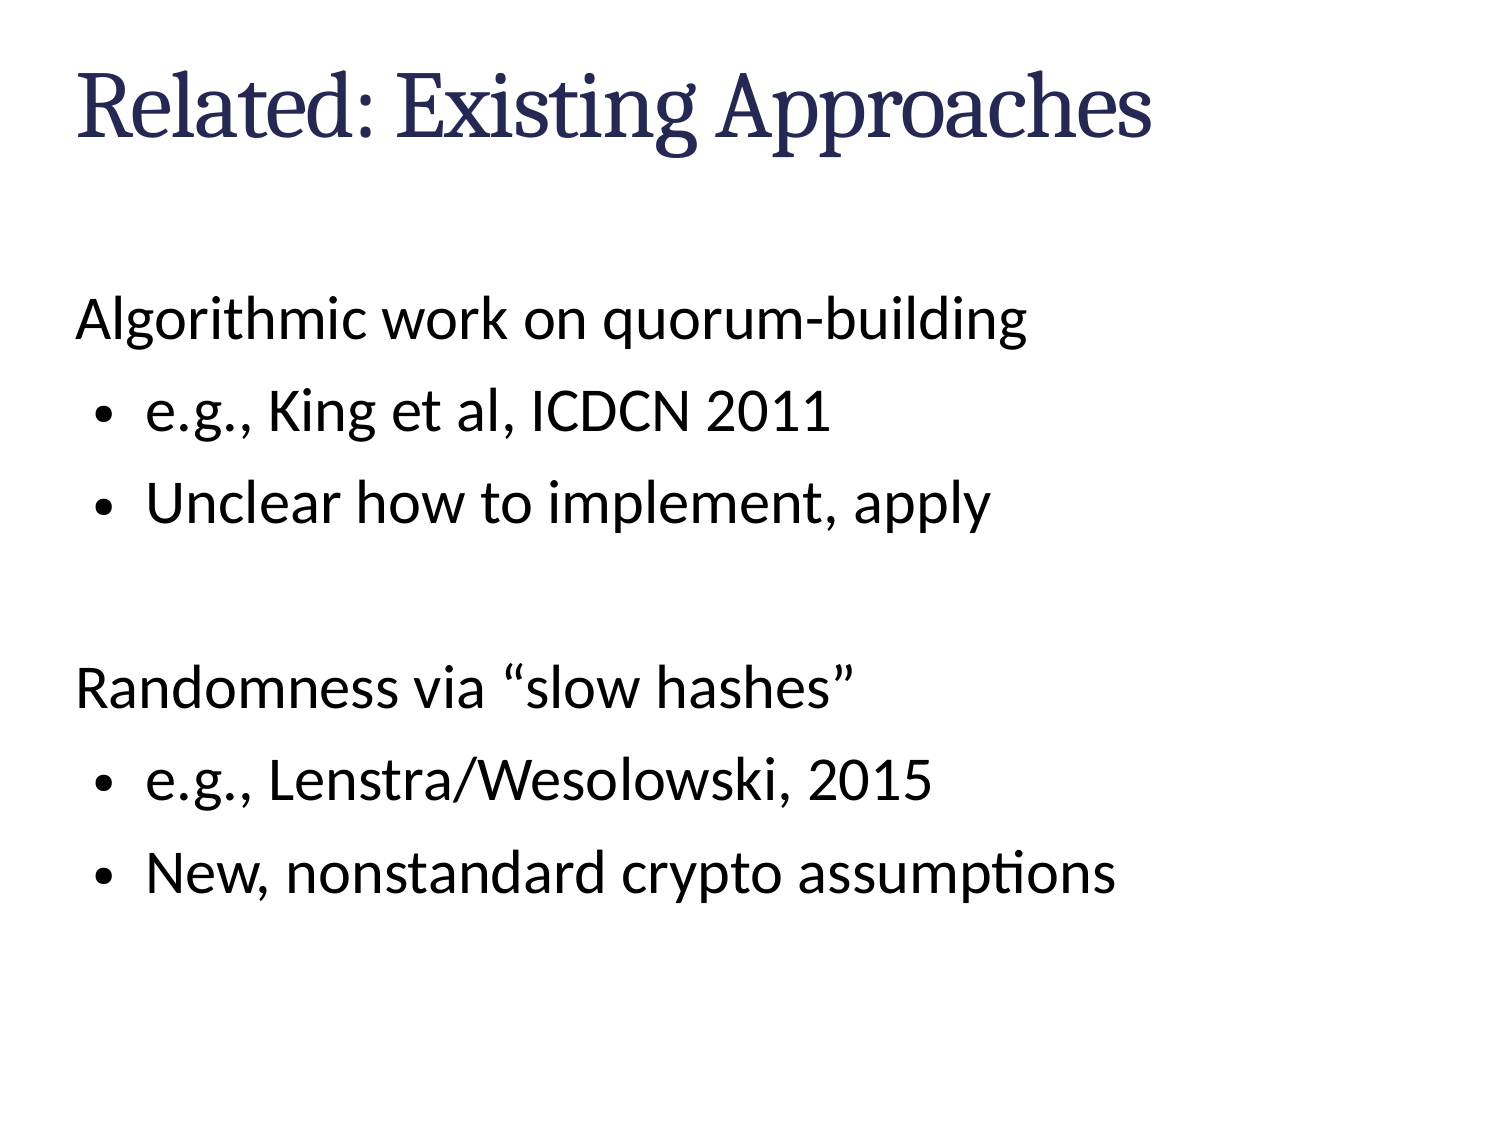

# Related: Existing Approaches
Algorithmic work on quorum-building
e.g., King et al, ICDCN 2011
Unclear how to implement, apply
Randomness via “slow hashes”
e.g., Lenstra/Wesolowski, 2015
New, nonstandard crypto assumptions